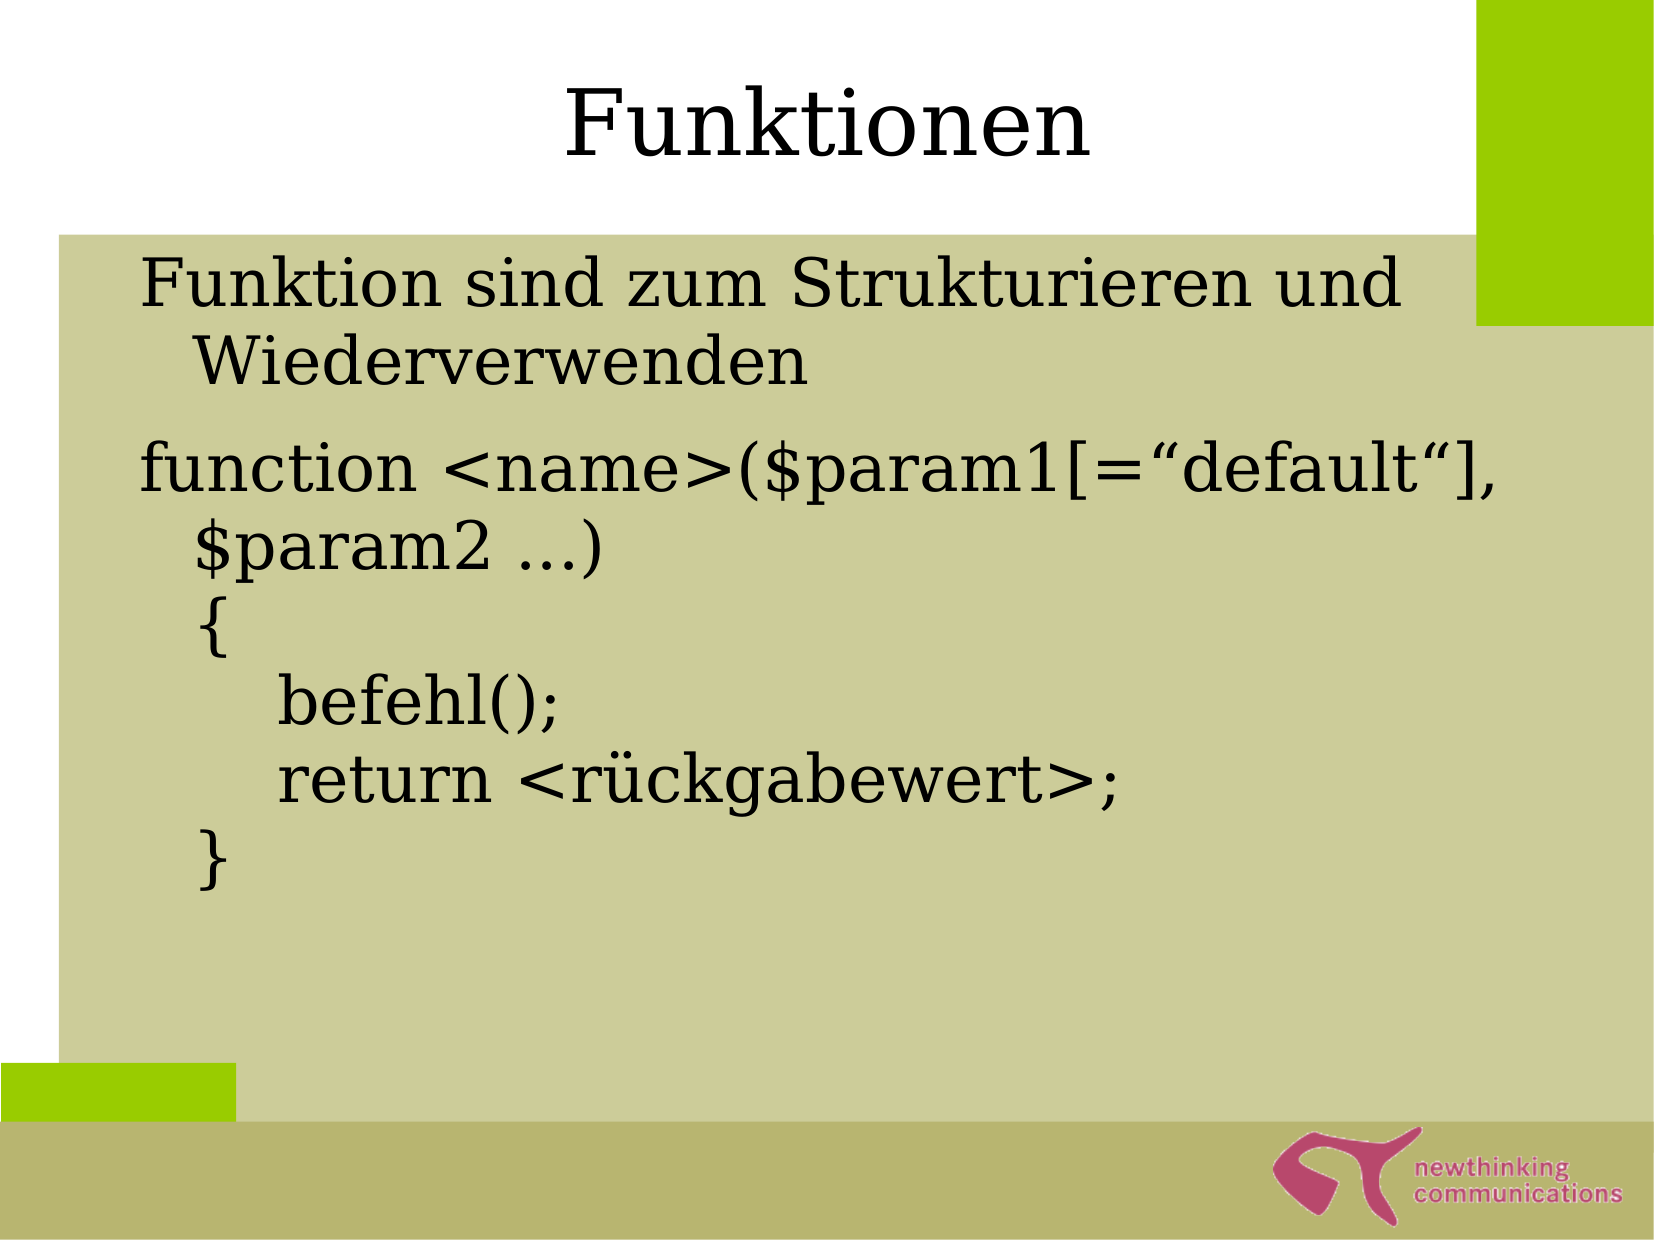

# Funktionen
Funktion sind zum Strukturieren und Wiederverwenden
function <name>($param1[=“default“], $param2 ...)
{
 befehl();
 return <rückgabewert>;
}